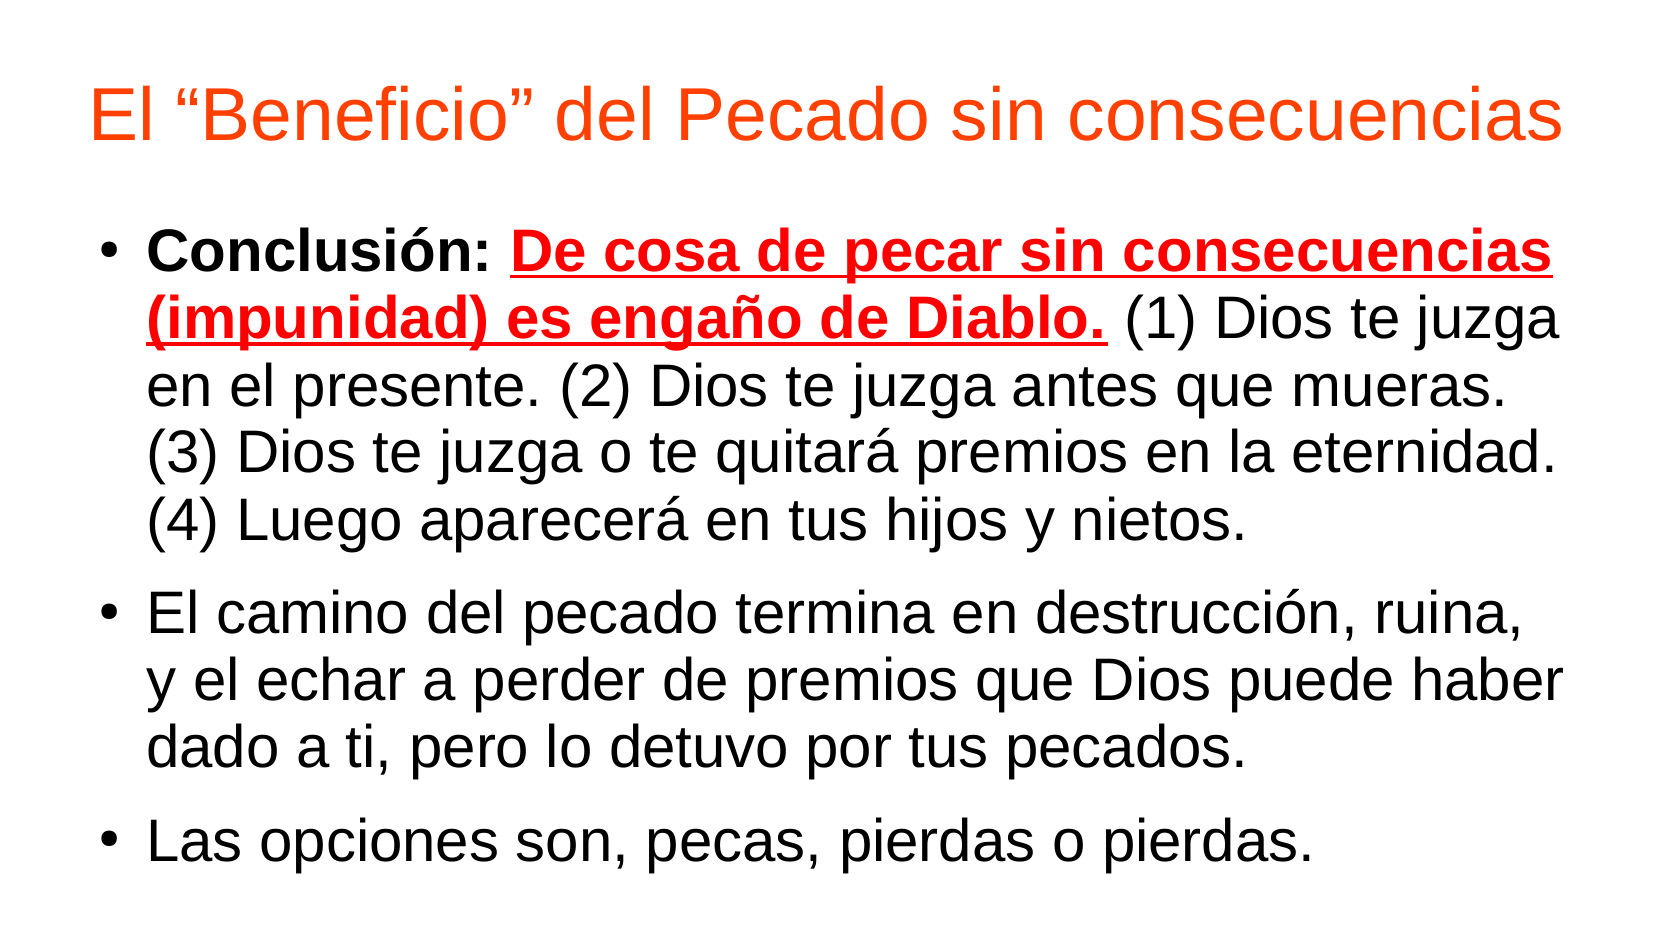

# El “Beneficio” del Pecado sin consecuencias
Conclusión: De cosa de pecar sin consecuencias (impunidad) es engaño de Diablo. (1) Dios te juzga en el presente. (2) Dios te juzga antes que mueras. (3) Dios te juzga o te quitará premios en la eternidad. (4) Luego aparecerá en tus hijos y nietos.
El camino del pecado termina en destrucción, ruina, y el echar a perder de premios que Dios puede haber dado a ti, pero lo detuvo por tus pecados.
Las opciones son, pecas, pierdas o pierdas.